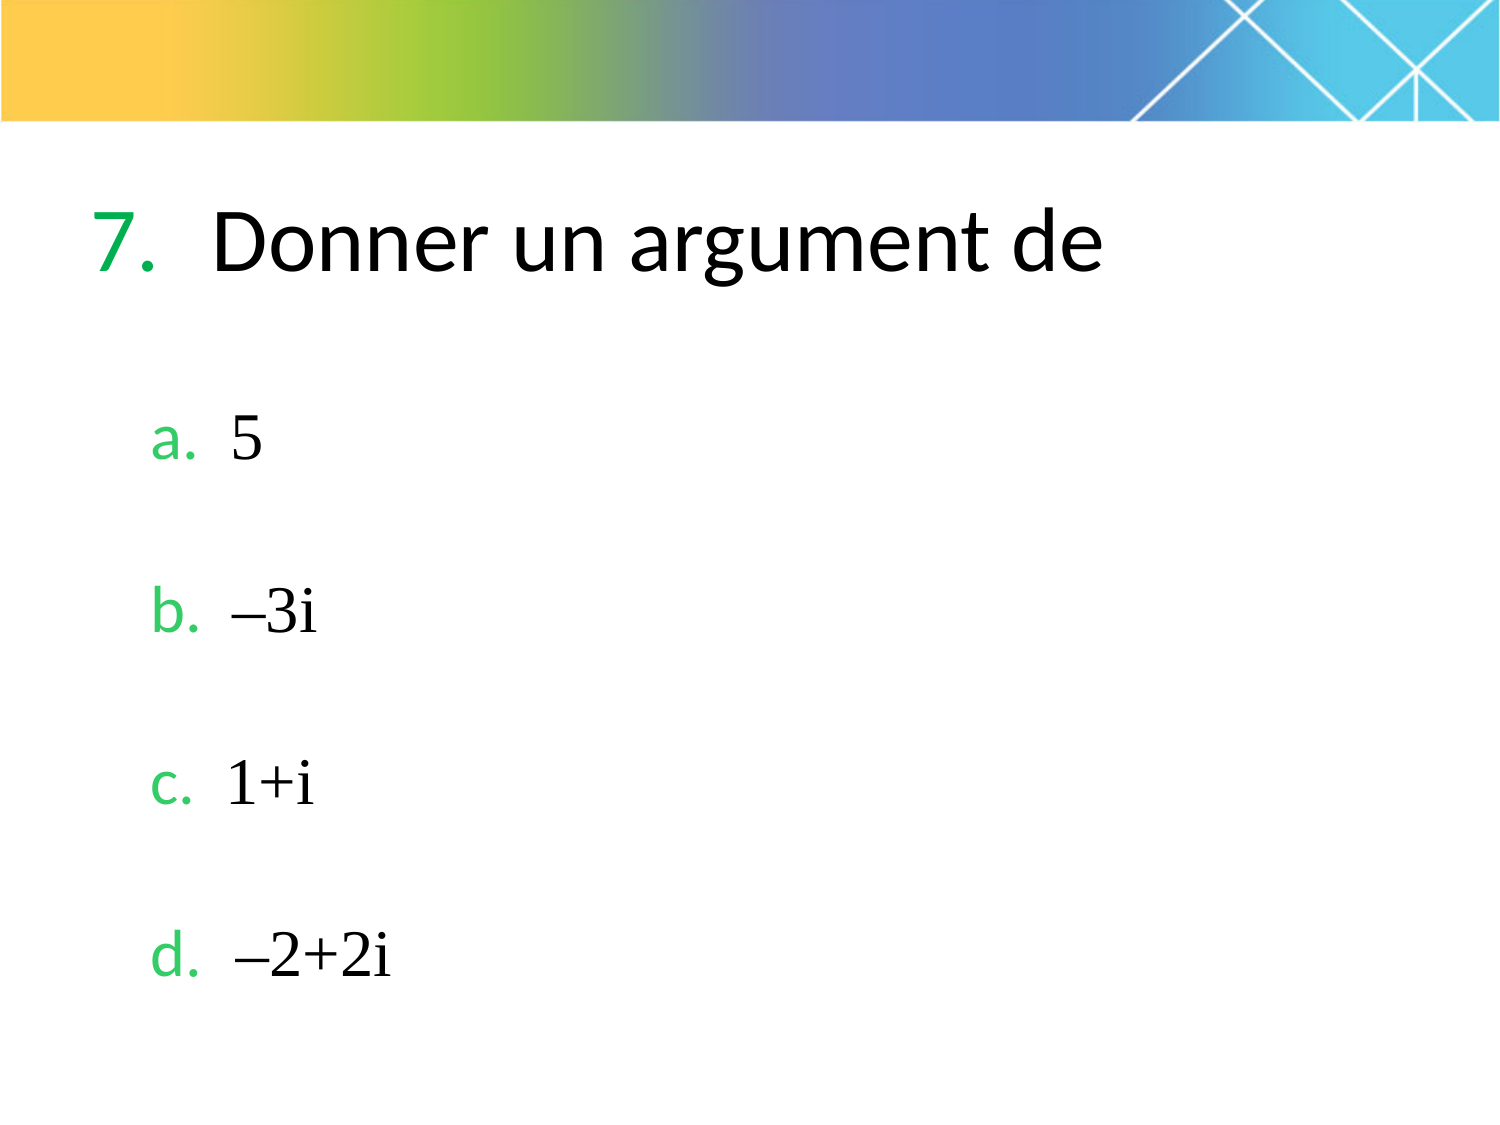

# Donner un argument de
a. 5
b. –3i
c. 1+i
d. –2+2i